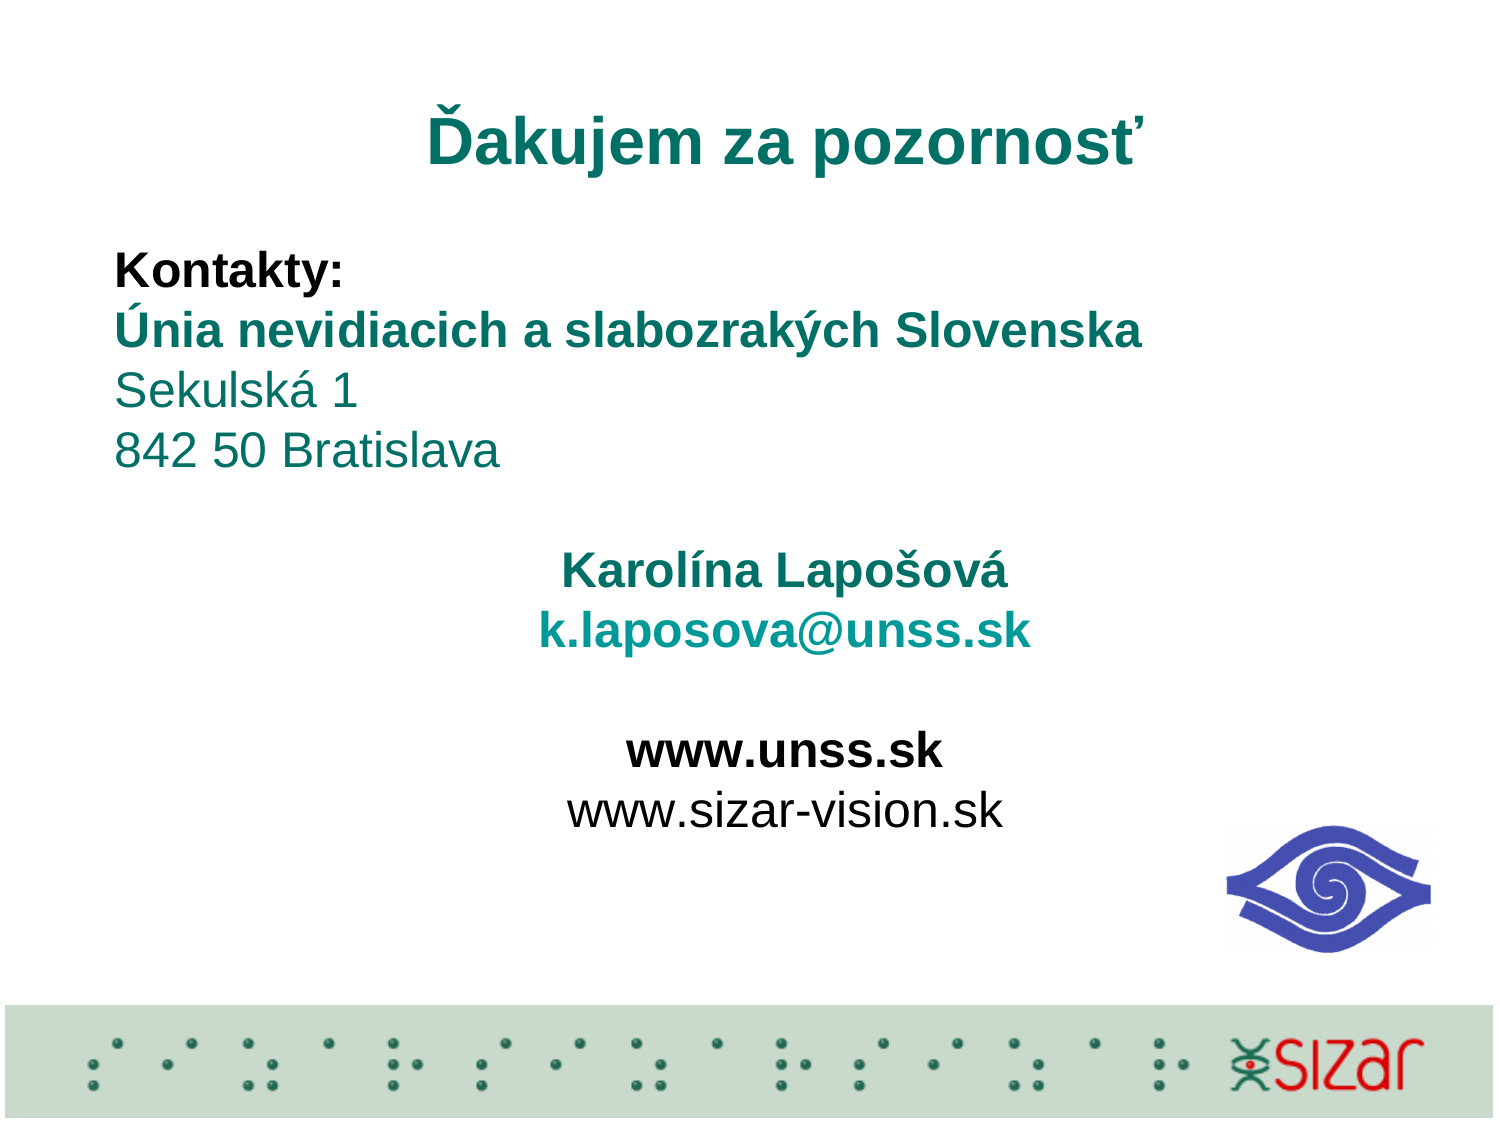

Ďakujem za pozornosť
Kontakty:
Únia nevidiacich a slabozrakých Slovenska
Sekulská 1
842 50 Bratislava
Karolína Lapošová
k.laposova@unss.sk
www.unss.sk
www.sizar-vision.sk